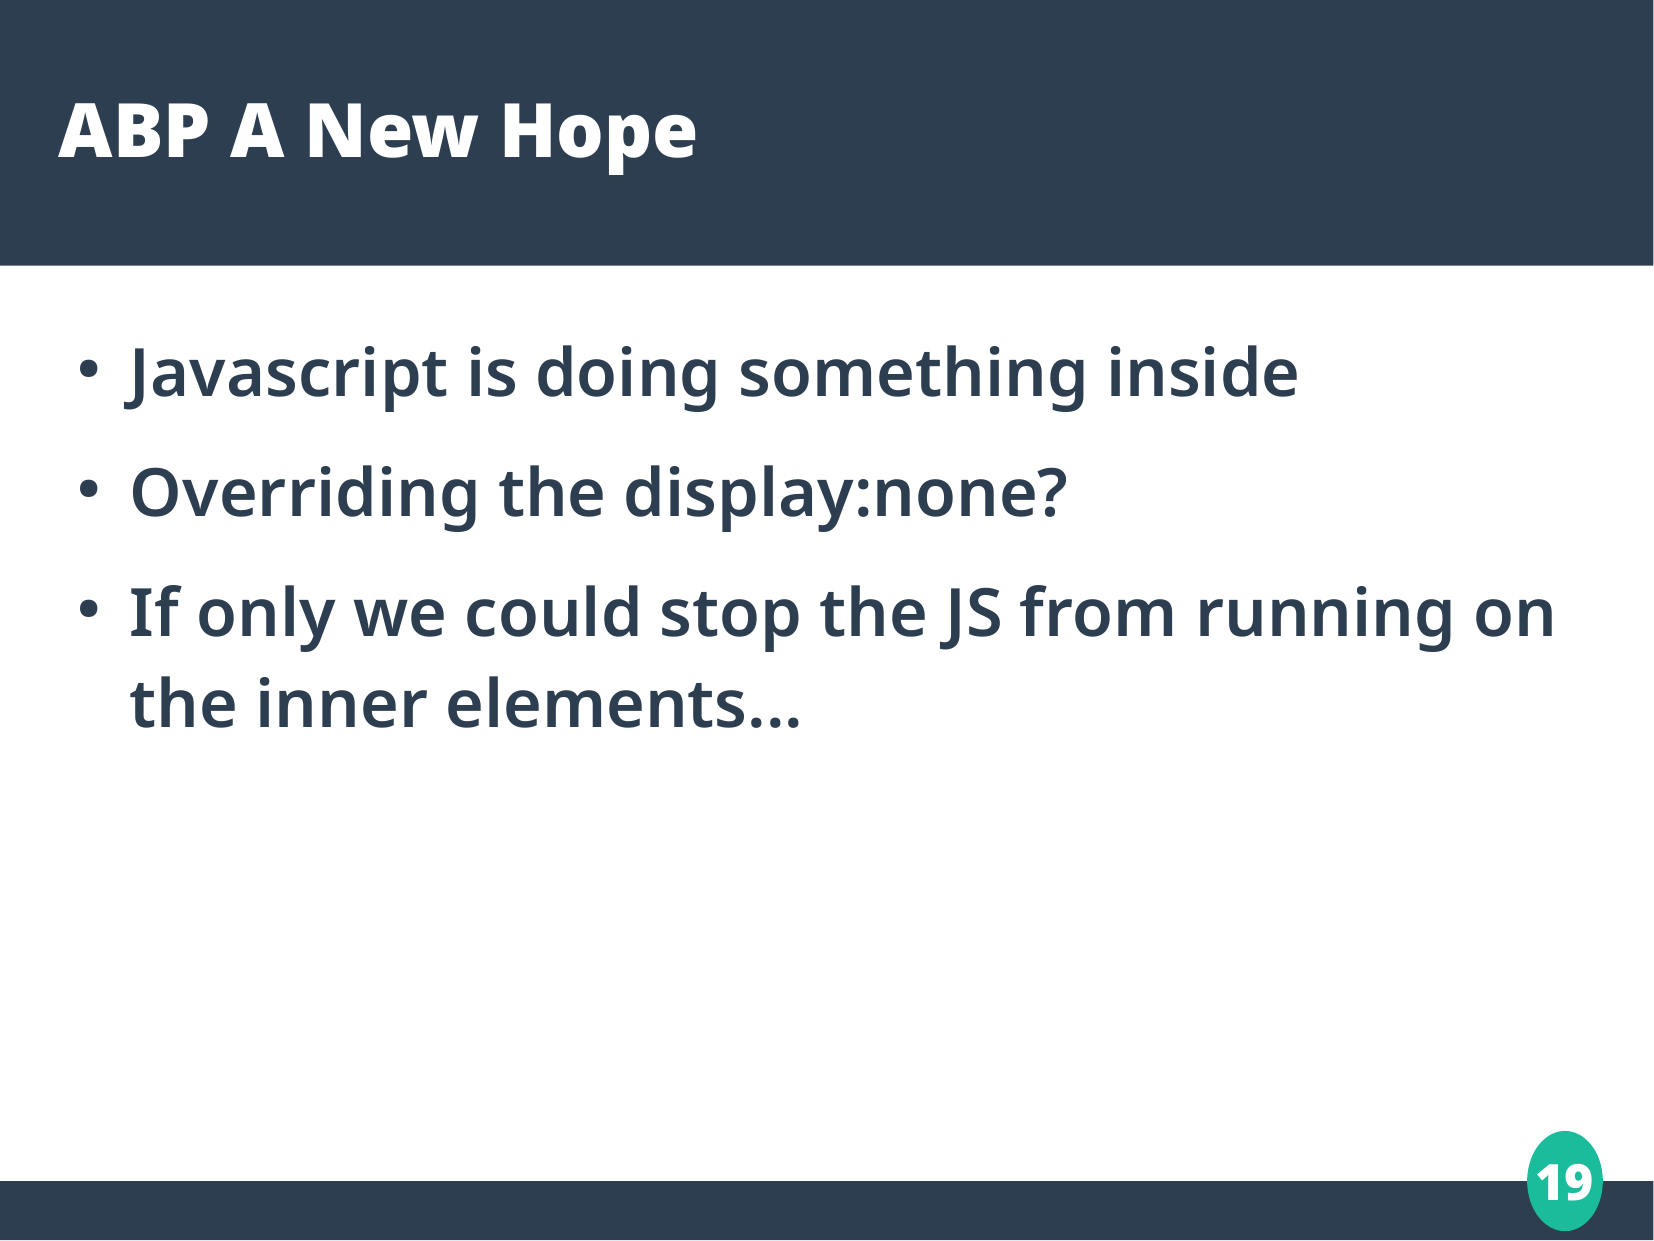

# ABP A New Hope
Javascript is doing something inside
Overriding the display:none?
If only we could stop the JS from running on the inner elements...